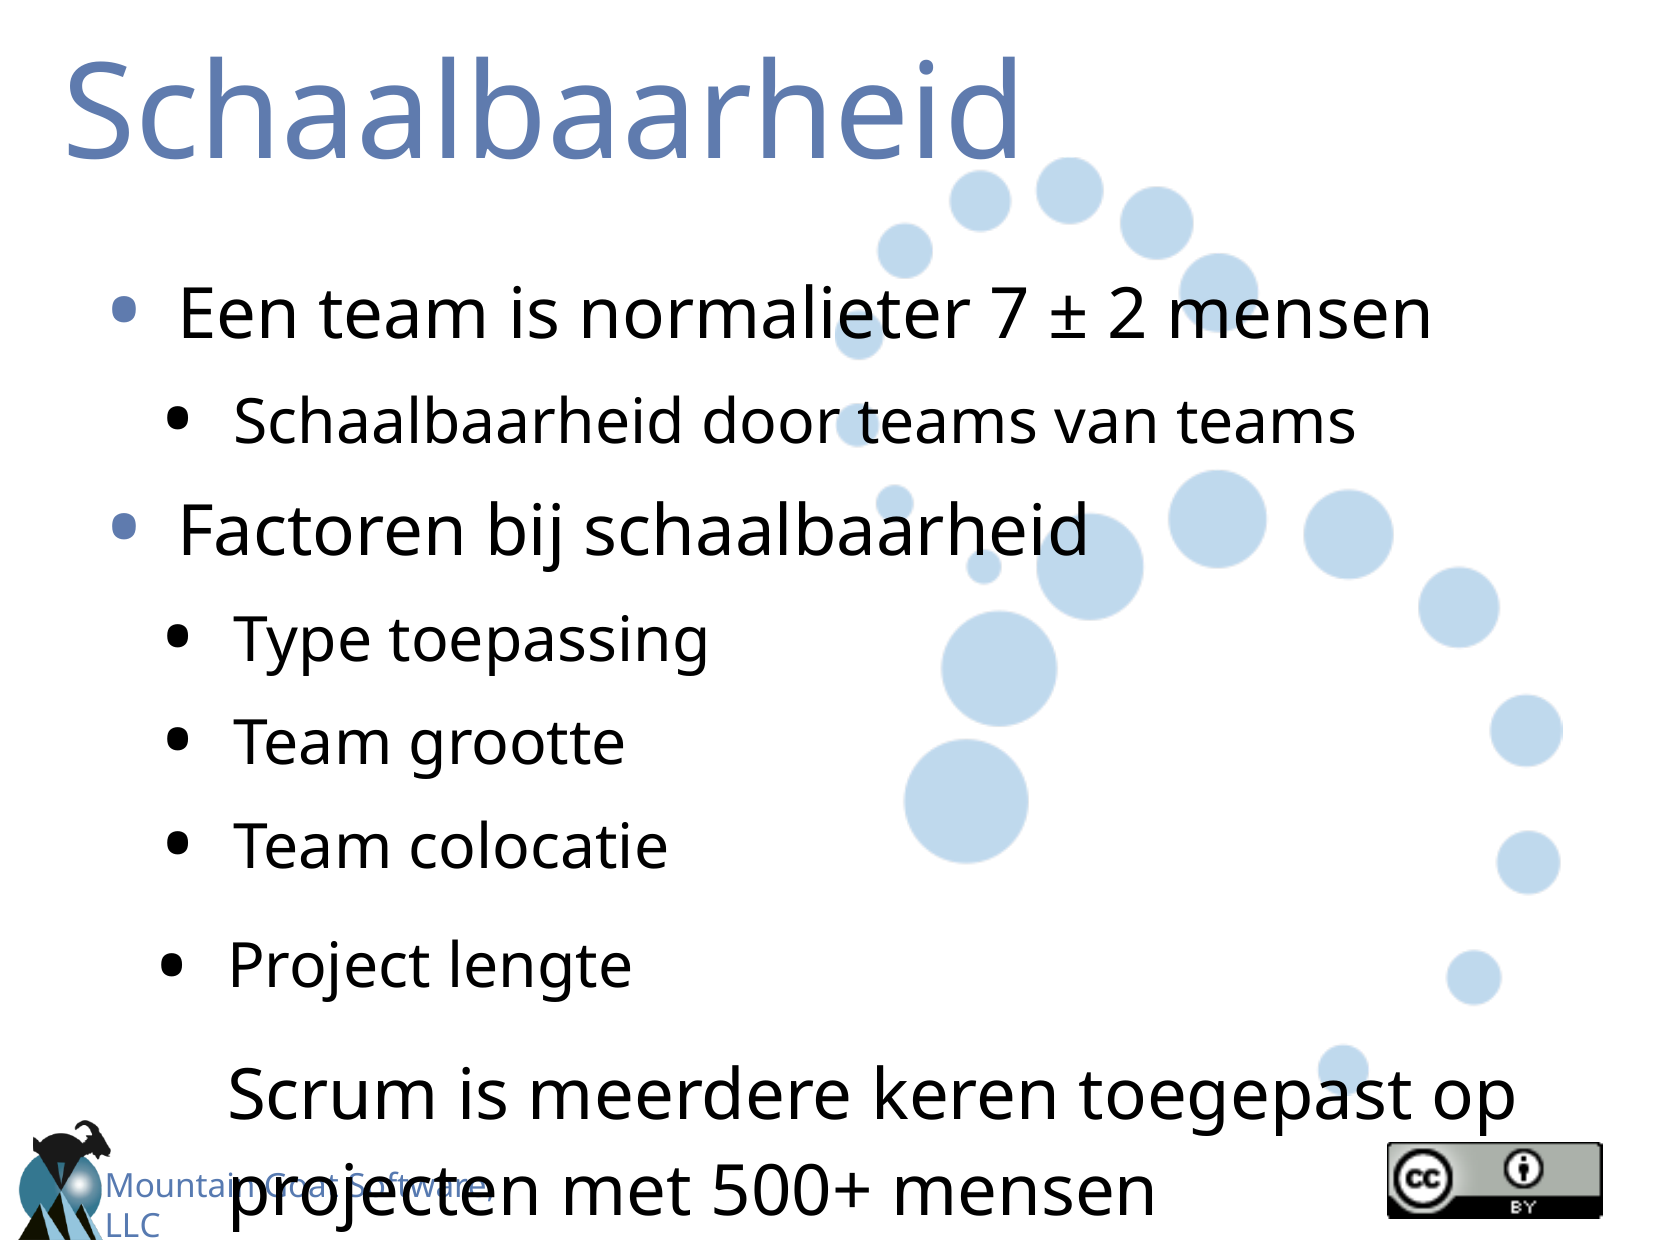

# Schaalbaarheid
Een team is normalieter 7 ± 2 mensen
Schaalbaarheid door teams van teams
Factoren bij schaalbaarheid
Type toepassing
Team grootte
Team colocatie
Project lengte
Scrum is meerdere keren toegepast op projecten met 500+ mensen